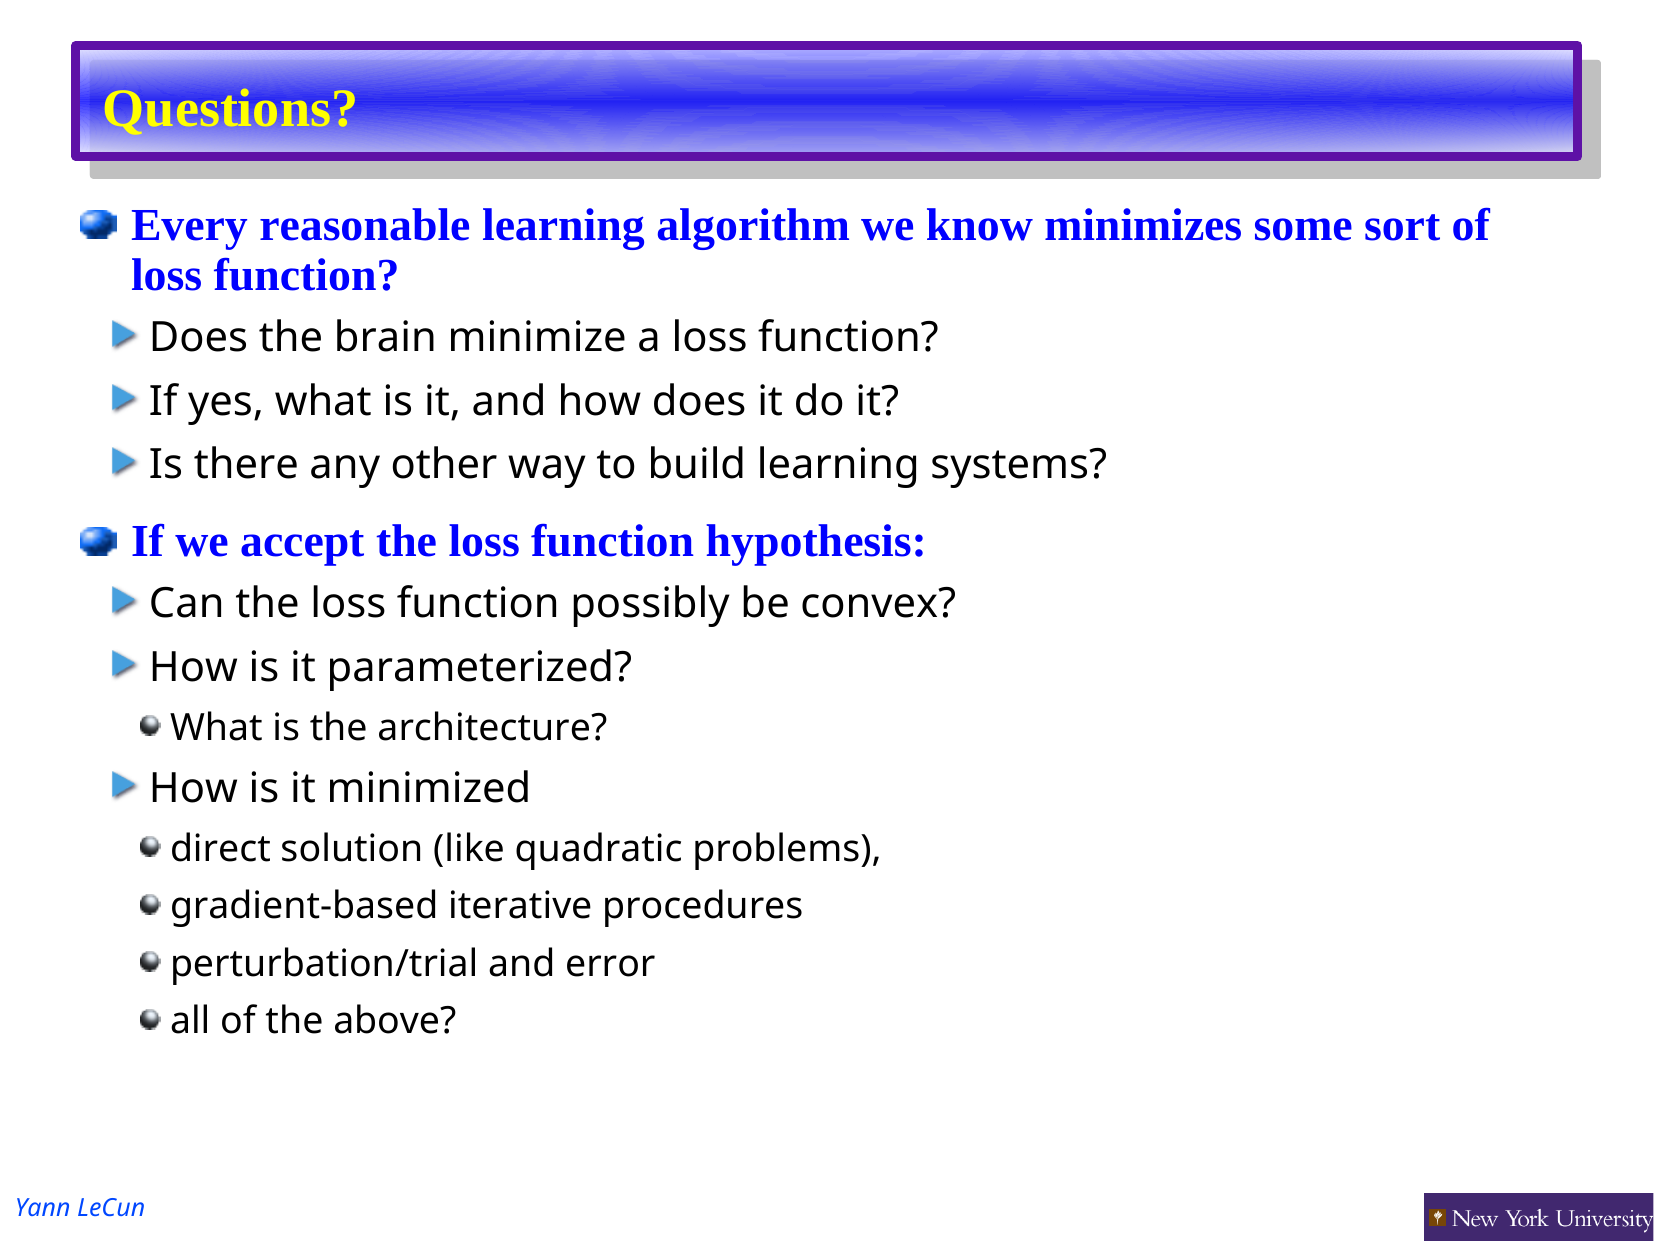

# Questions?
Every reasonable learning algorithm we know minimizes some sort of loss function?
Does the brain minimize a loss function?
If yes, what is it, and how does it do it?
Is there any other way to build learning systems?
If we accept the loss function hypothesis:
Can the loss function possibly be convex?
How is it parameterized?
What is the architecture?
How is it minimized
direct solution (like quadratic problems),
gradient-based iterative procedures
perturbation/trial and error
all of the above?